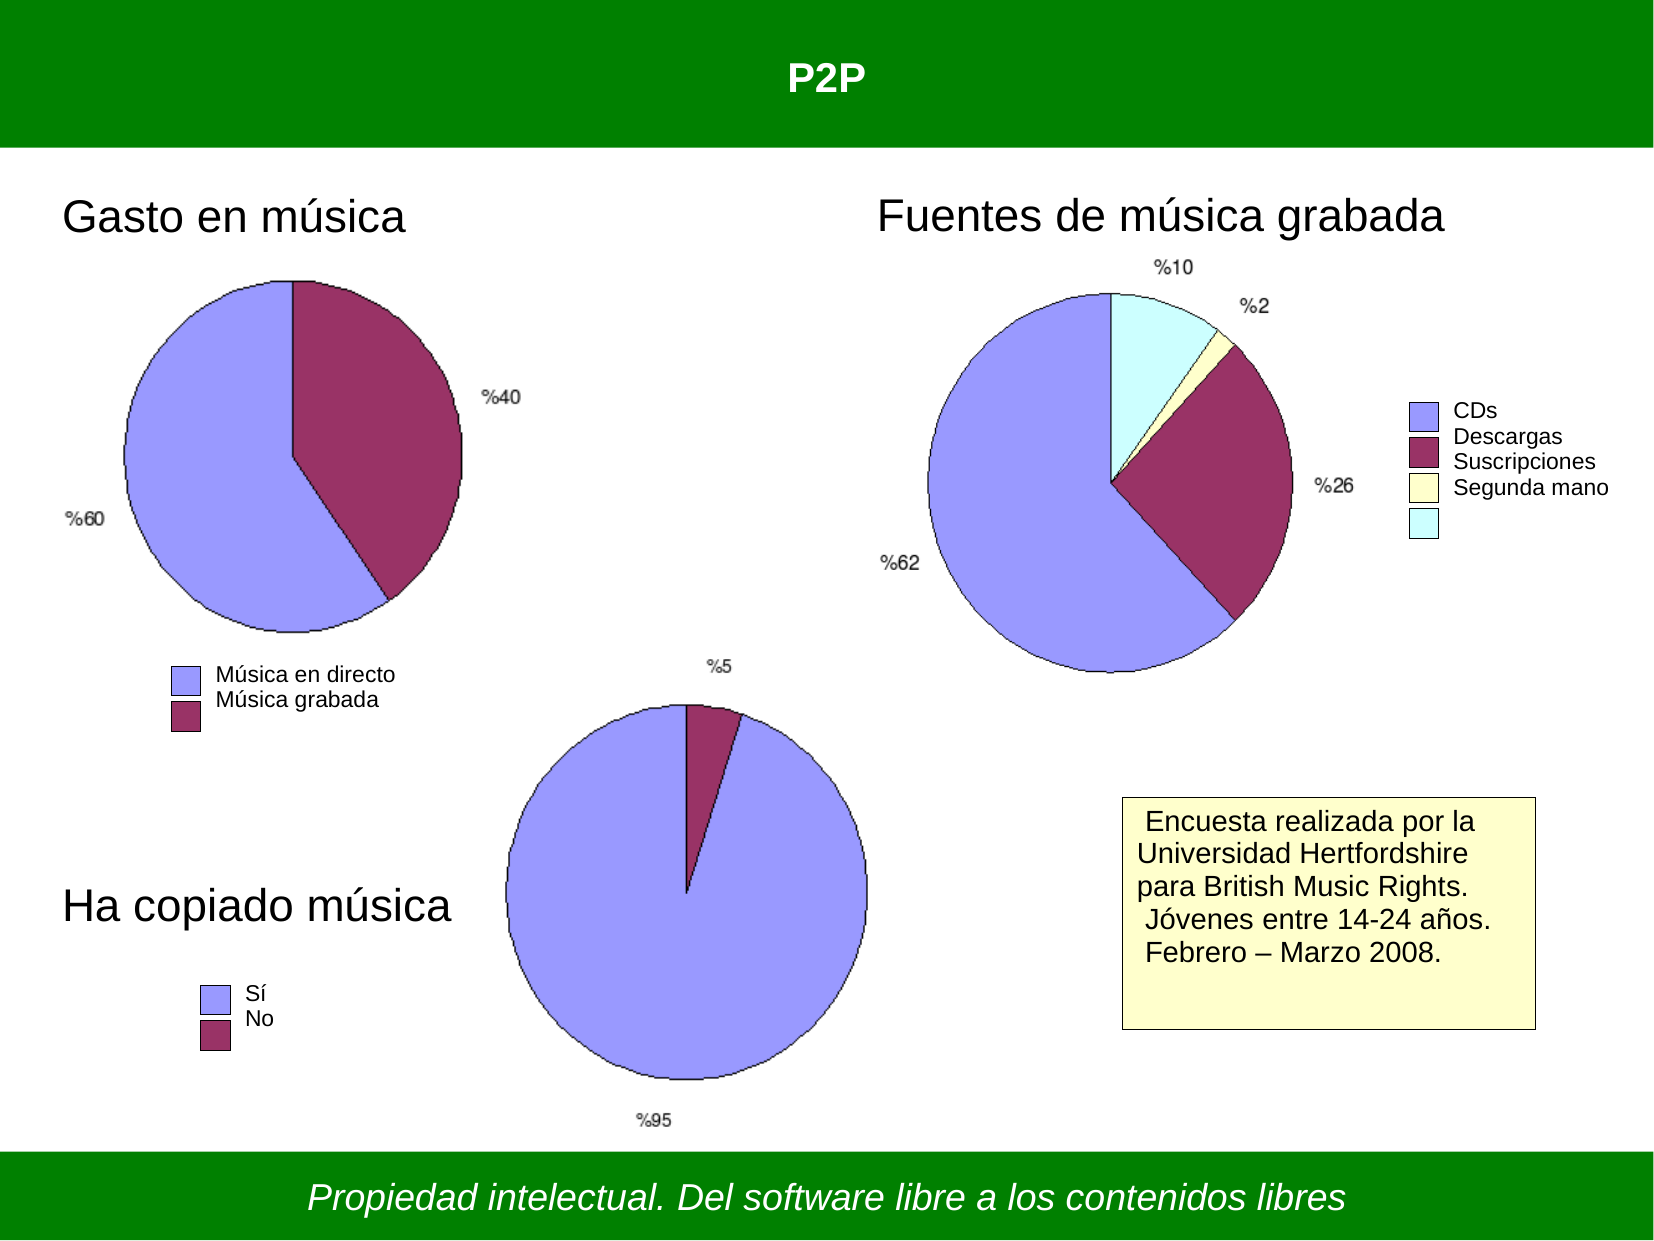

P2P
Fuentes de música grabada
Gasto en música
CDs
Descargas
Suscripciones
Segunda mano
Música en directo
Música grabada
 Encuesta realizada por la
Universidad Hertfordshire
para British Music Rights.
 Jóvenes entre 14-24 años.
 Febrero – Marzo 2008.
Ha copiado música
Sí
No
Propiedad intelectual. Del software libre a los contenidos libres